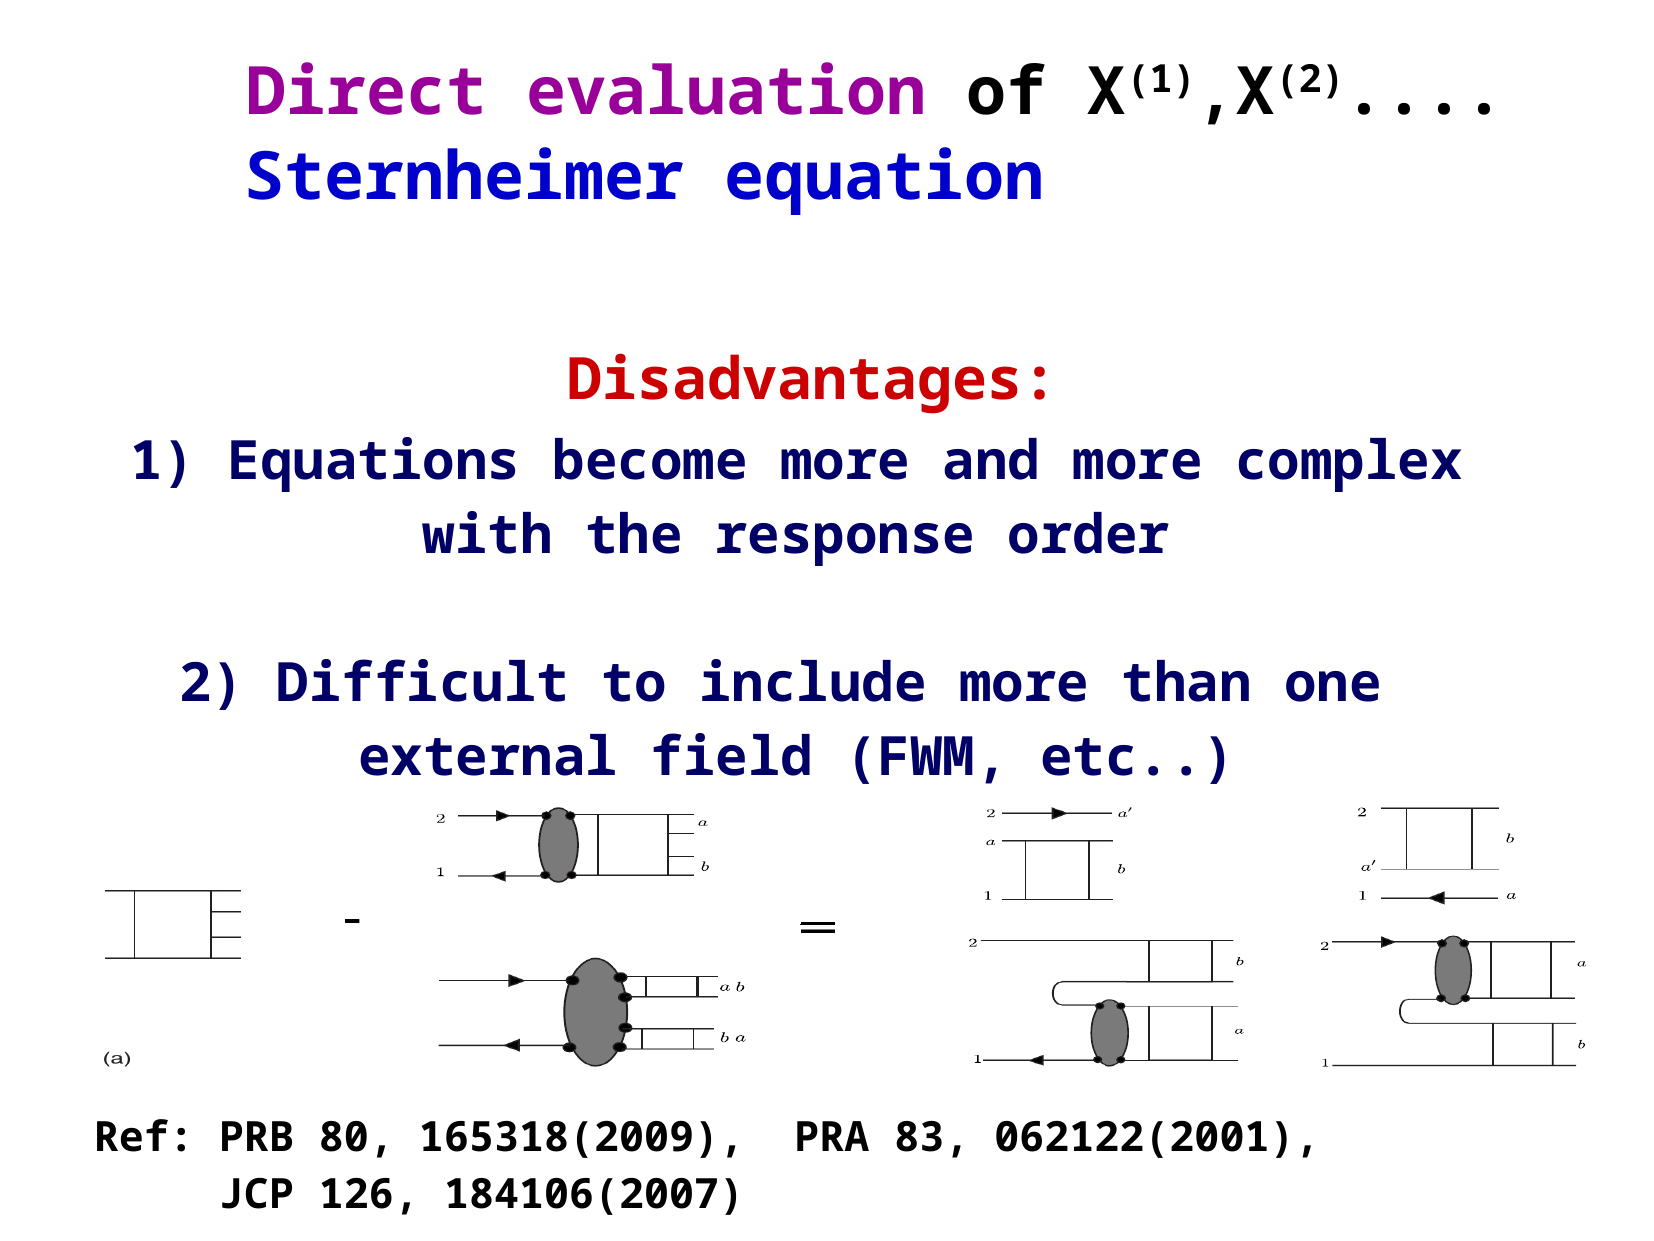

Direct evaluation of X(1),X(2)....
 Sternheimer equation
Disadvantages:
# 1) Equations become more and more complex with the response order 2) Difficult to include more than one external field (FWM, etc..)
Ref: PRB 80, 165318(2009), PRA 83, 062122(2001),
 JCP 126, 184106(2007)